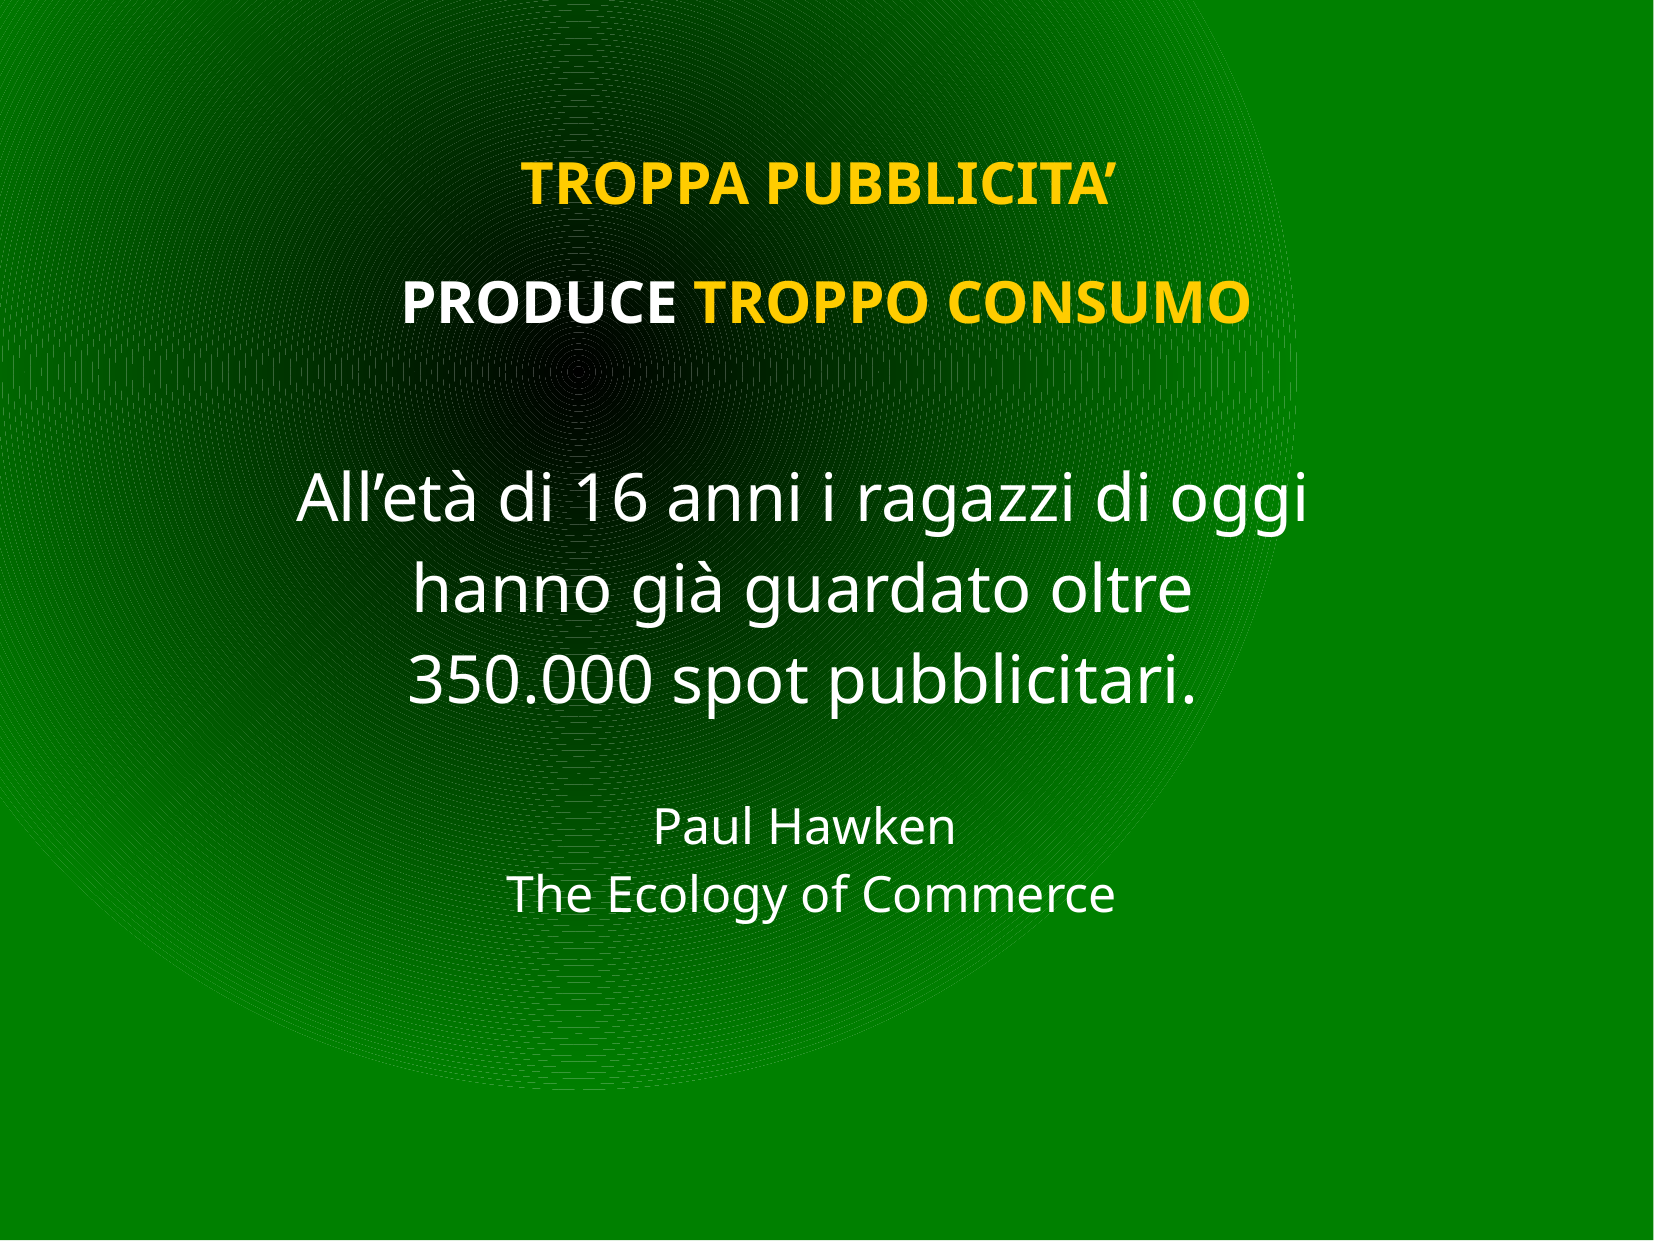

# TROPPA PUBBLICITA’ PRODUCE TROPPO CONSUMO
All’età di 16 anni i ragazzi di oggi hanno già guardato oltre
350.000 spot pubblicitari.
Paul Hawken
The Ecology of Commerce